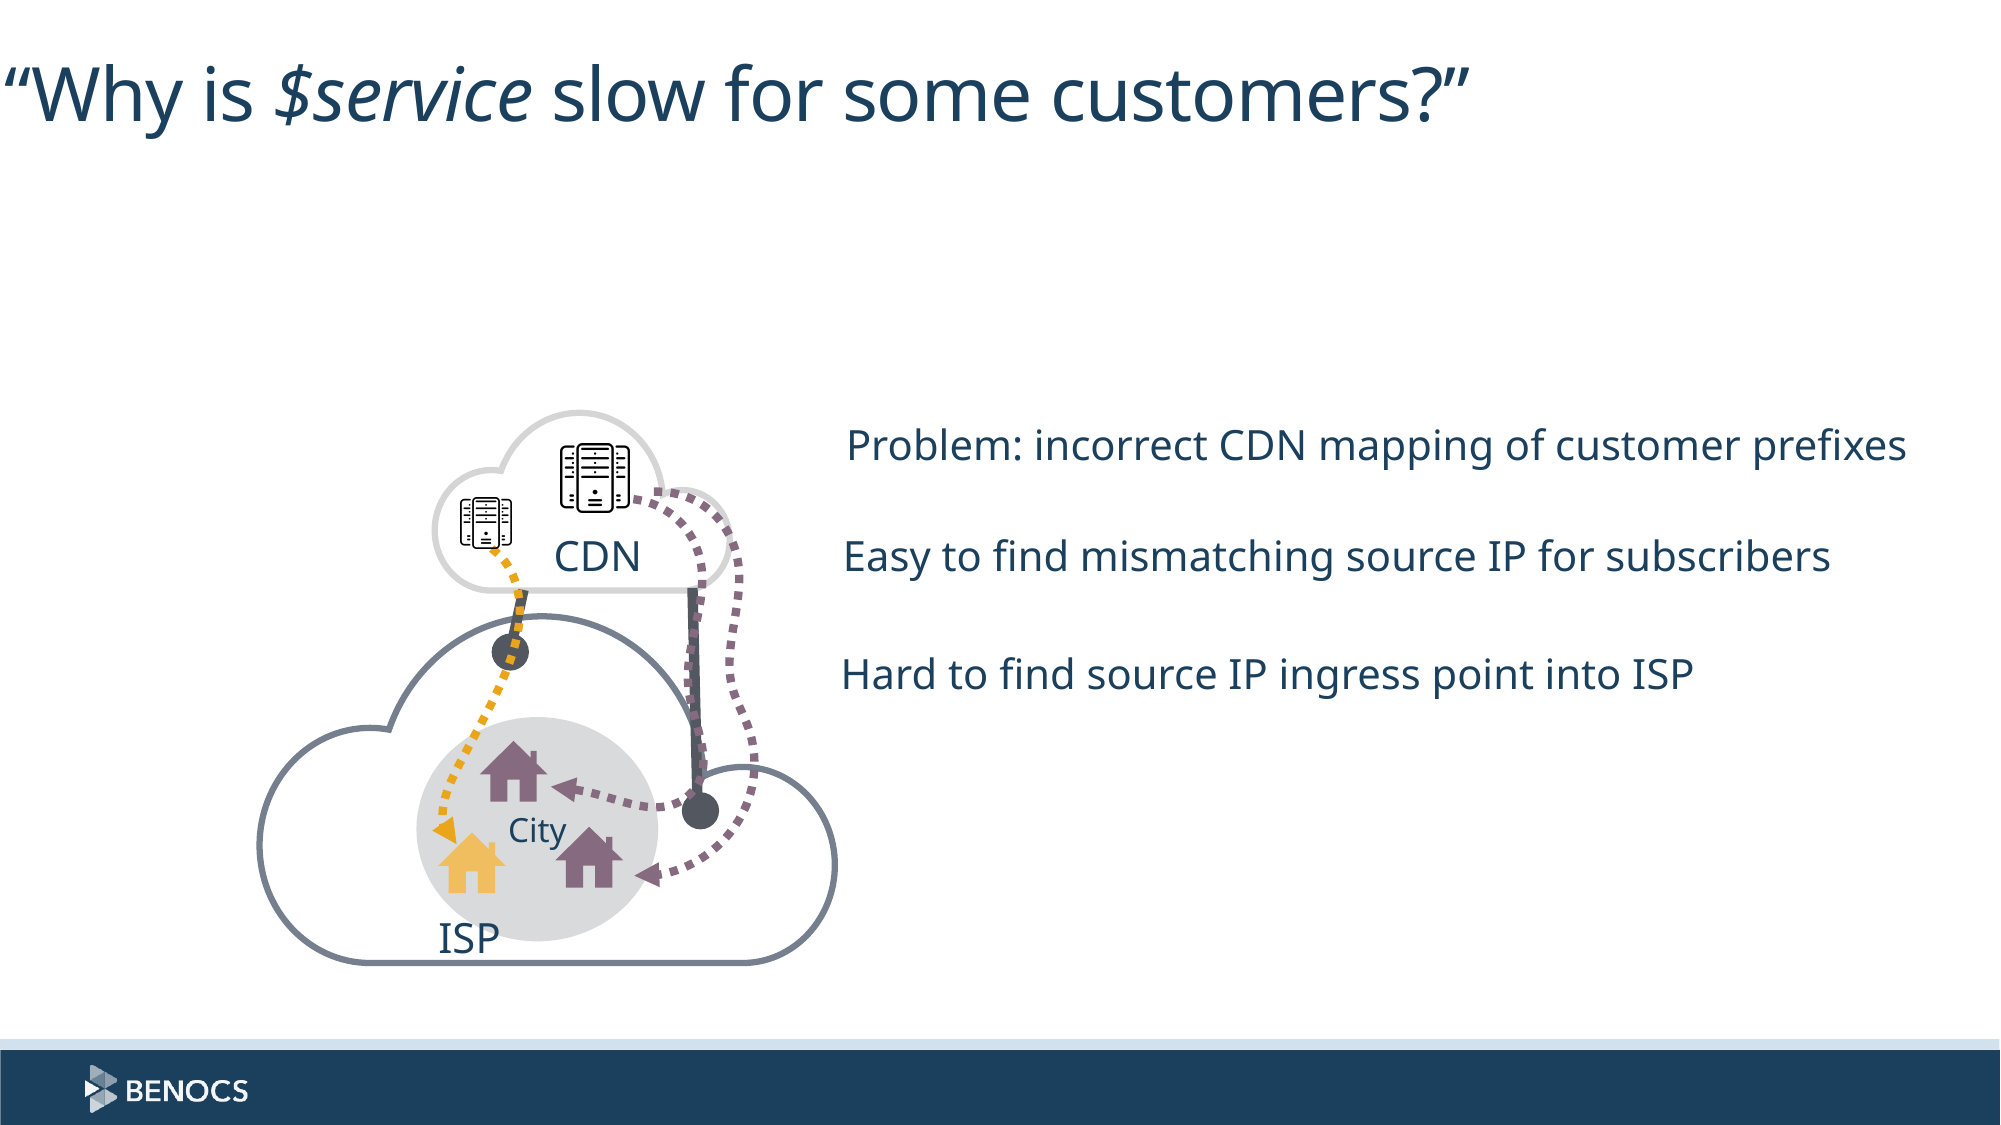

ISP
# “Why is $service slow for some customers?”
Problem: incorrect CDN mapping of customer prefixes
CDN
Easy to find mismatching source IP for subscribers
Hard to find source IP ingress point into ISP
City
ISP